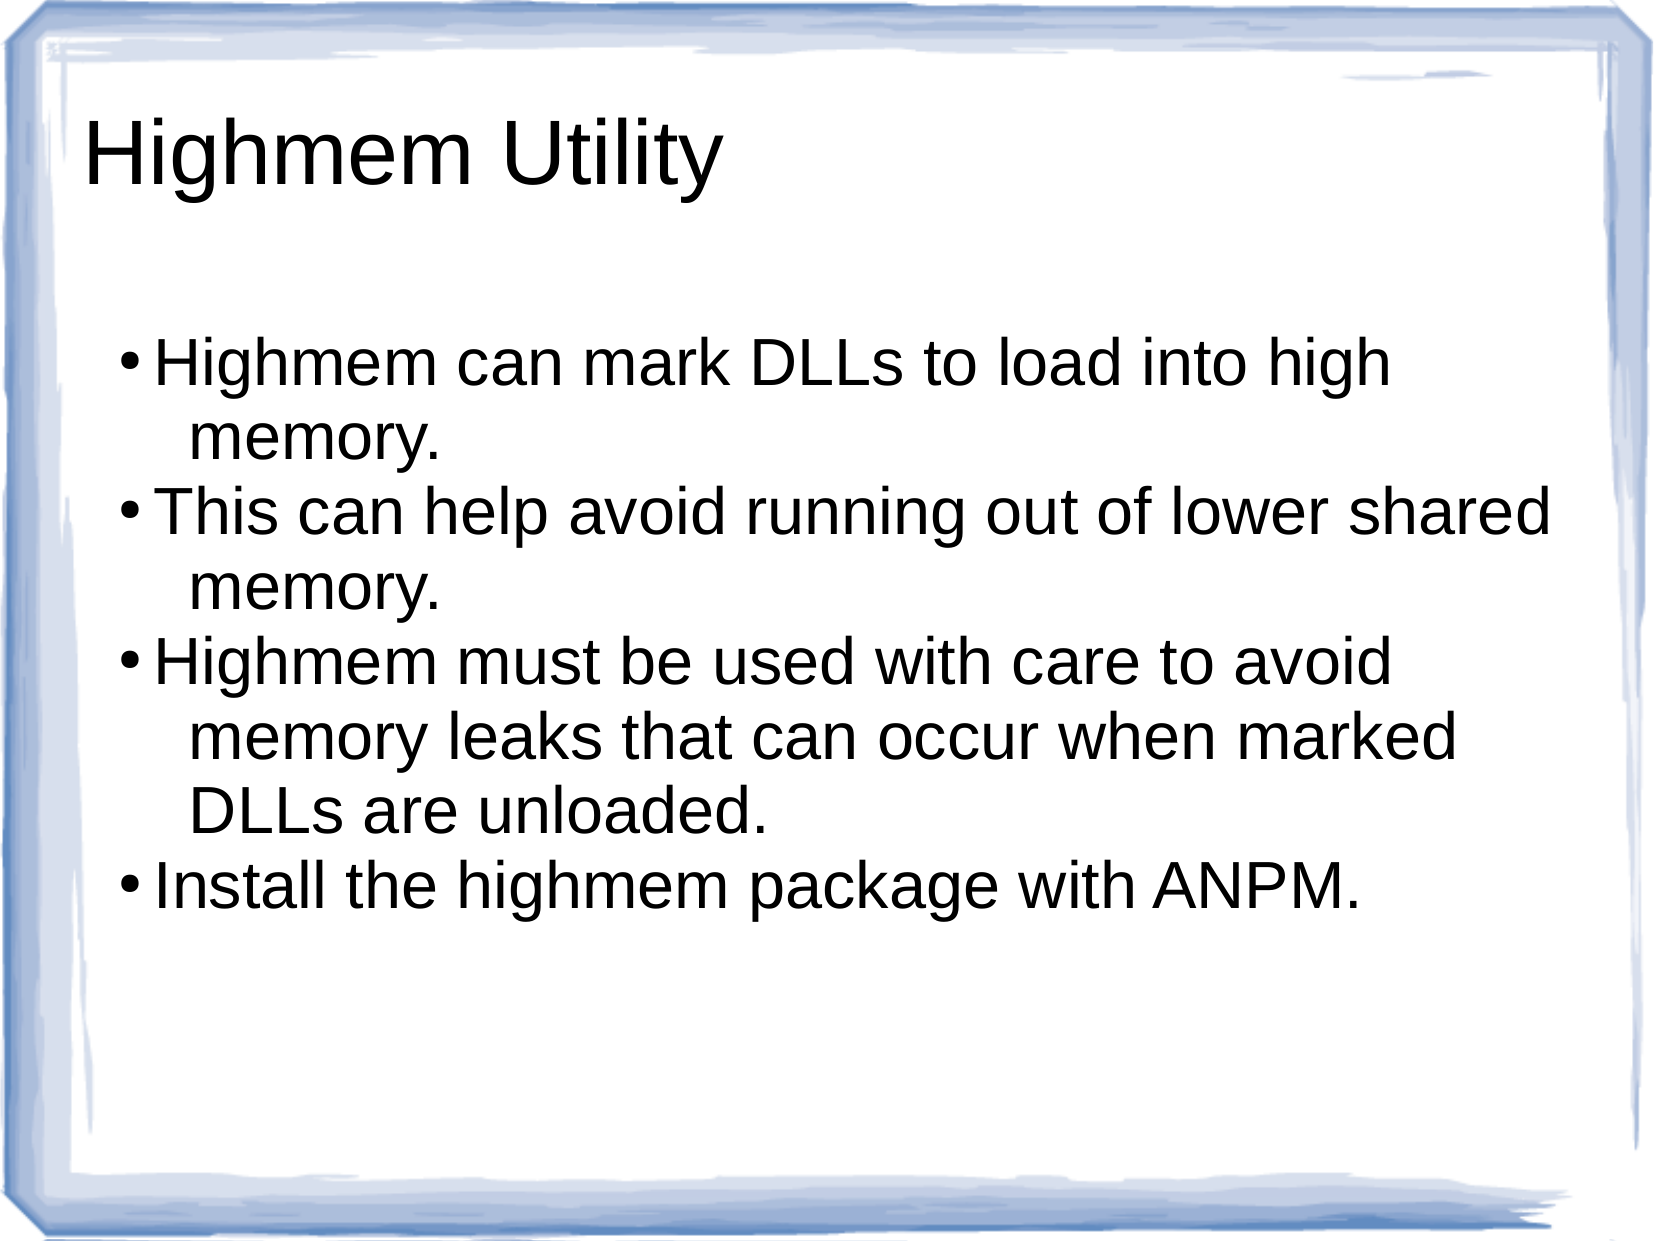

# Highmem Utility
Highmem can mark DLLs to load into high memory.
This can help avoid running out of lower shared memory.
Highmem must be used with care to avoid memory leaks that can occur when marked DLLs are unloaded.
Install the highmem package with ANPM.